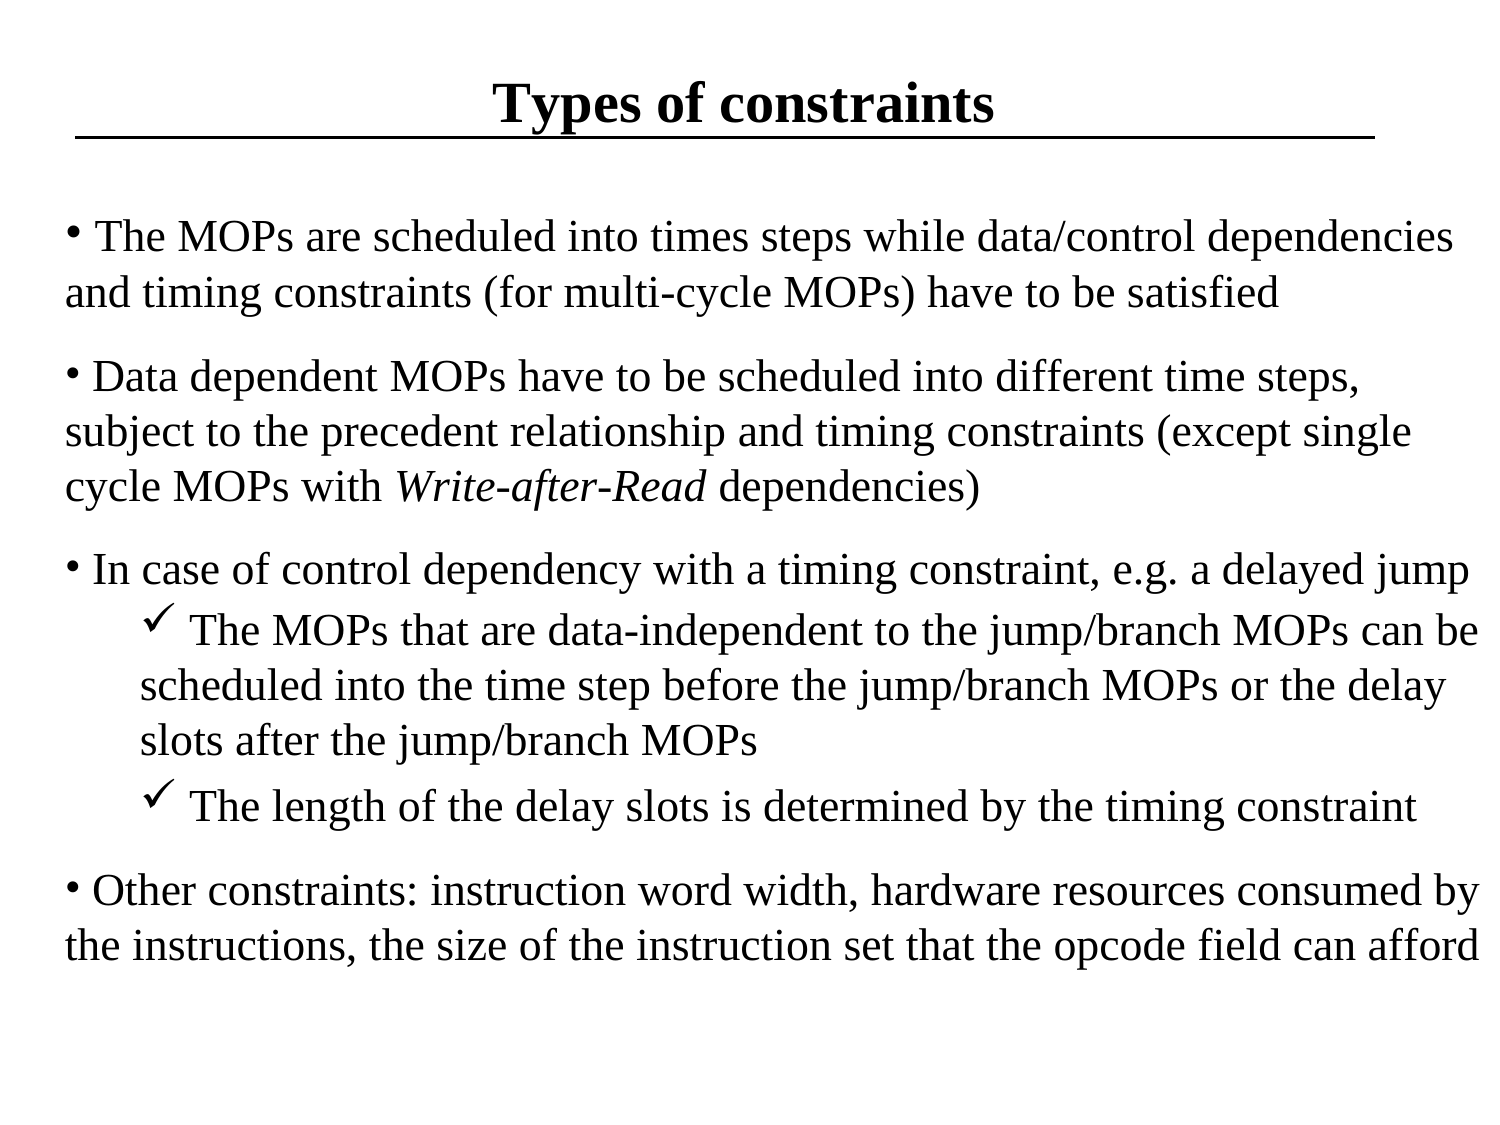

# Types of constraints
 The MOPs are scheduled into times steps while data/control dependencies and timing constraints (for multi-cycle MOPs) have to be satisfied
 Data dependent MOPs have to be scheduled into different time steps, subject to the precedent relationship and timing constraints (except single cycle MOPs with Write-after-Read dependencies)
 In case of control dependency with a timing constraint, e.g. a delayed jump
 The MOPs that are data-independent to the jump/branch MOPs can be scheduled into the time step before the jump/branch MOPs or the delay slots after the jump/branch MOPs
 The length of the delay slots is determined by the timing constraint
 Other constraints: instruction word width, hardware resources consumed by the instructions, the size of the instruction set that the opcode field can afford